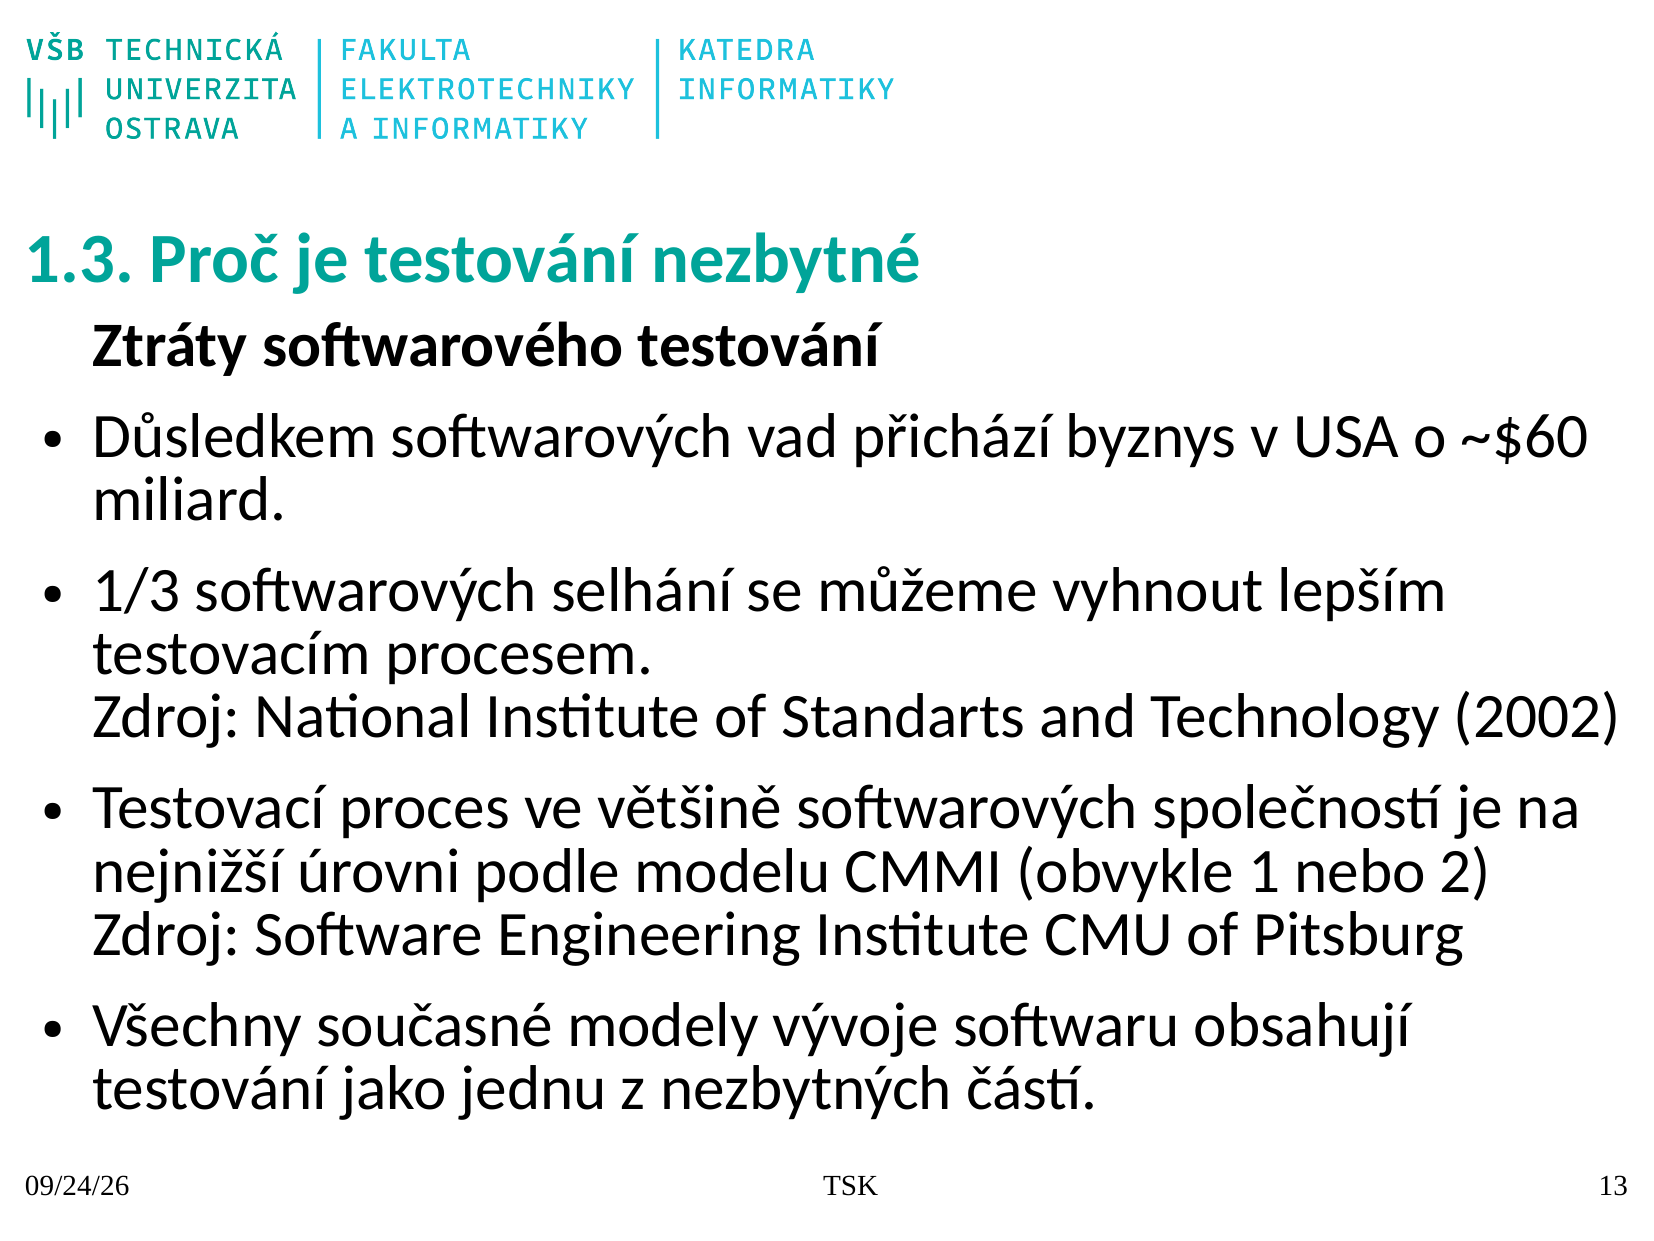

# 1.3. Proč je testování nezbytné
Ztráty softwarového testování
Důsledkem softwarových vad přichází byznys v USA o ~$60 miliard.
1/3 softwarových selhání se můžeme vyhnout lepším testovacím procesem.
Zdroj: National Institute of Standarts and Technology (2002)
Testovací proces ve většině softwarových společností je na nejnižší úrovni podle modelu CMMI (obvykle 1 nebo 2)
Zdroj: Software Engineering Institute CMU of Pitsburg
Všechny současné modely vývoje softwaru obsahují testování jako jednu z nezbytných částí.
TSK
13